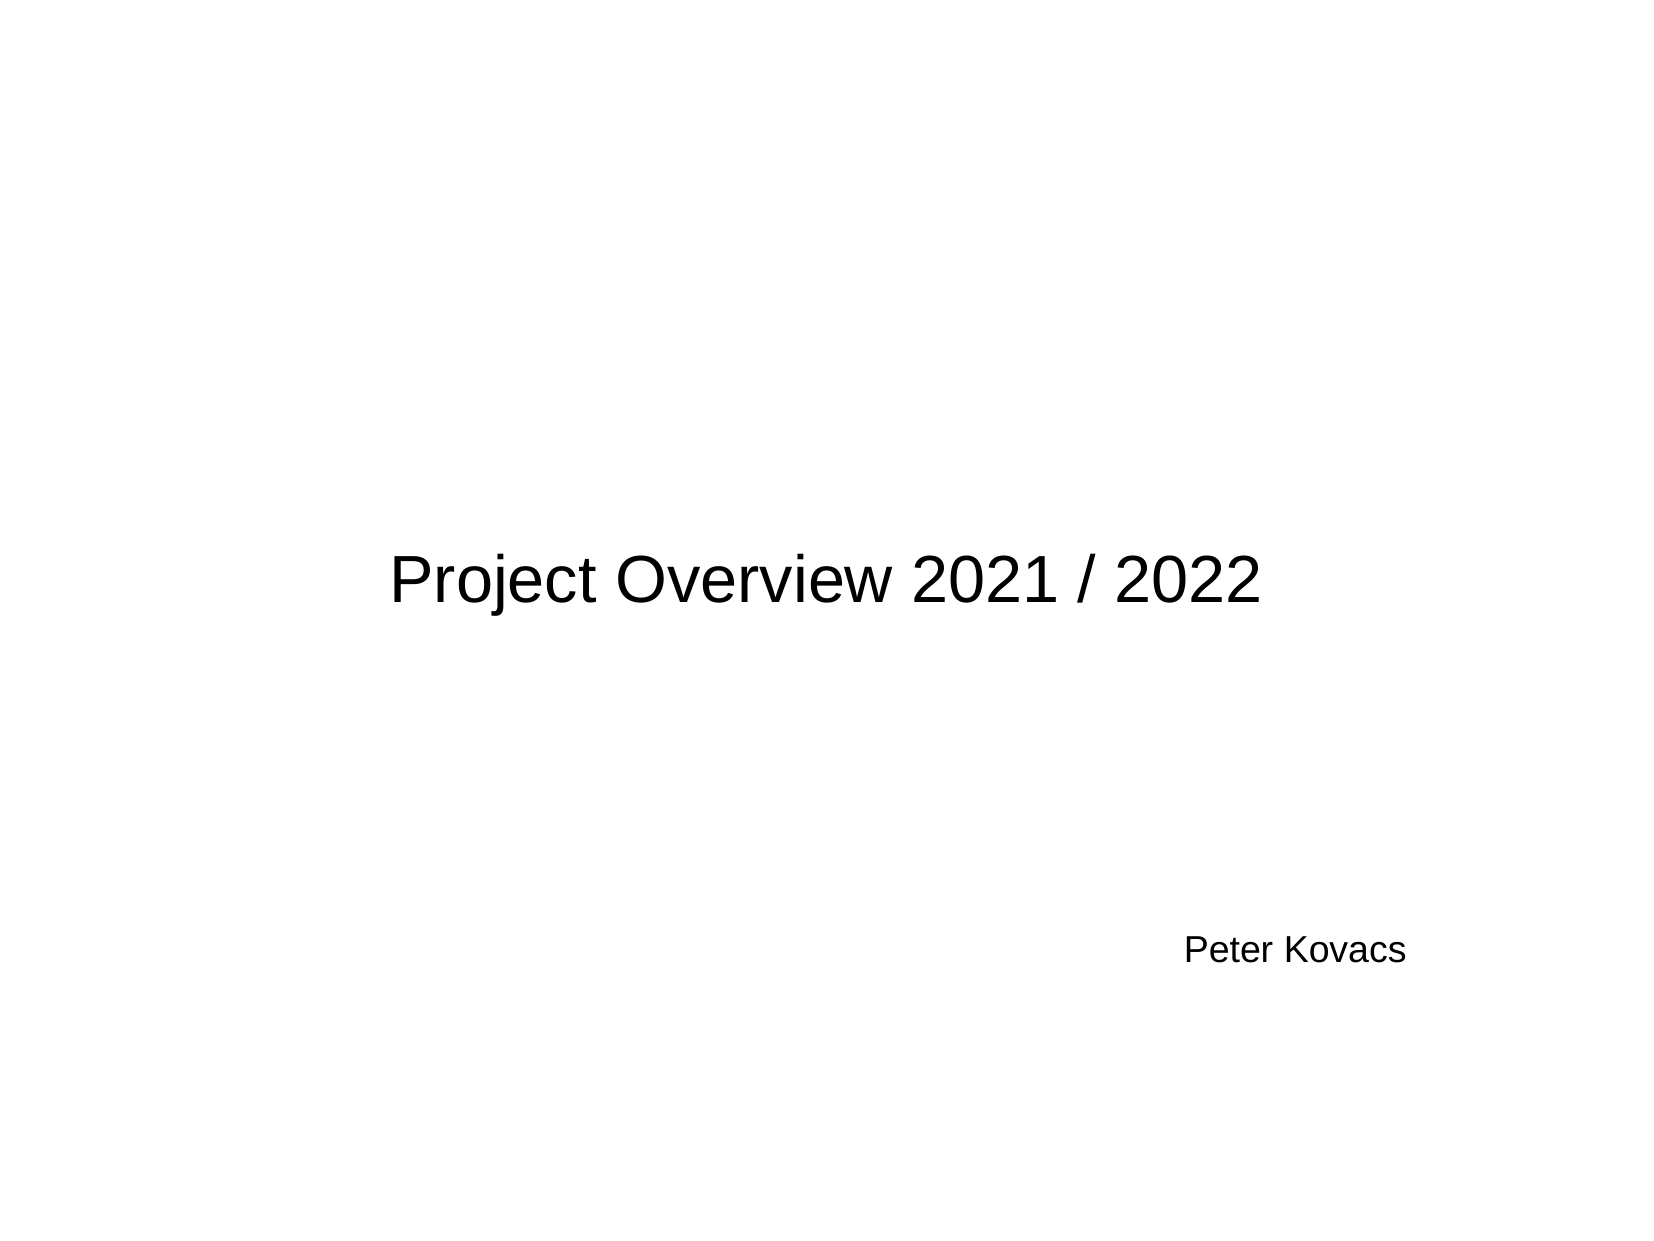

# Project Overview 2021 / 2022
Peter Kovacs